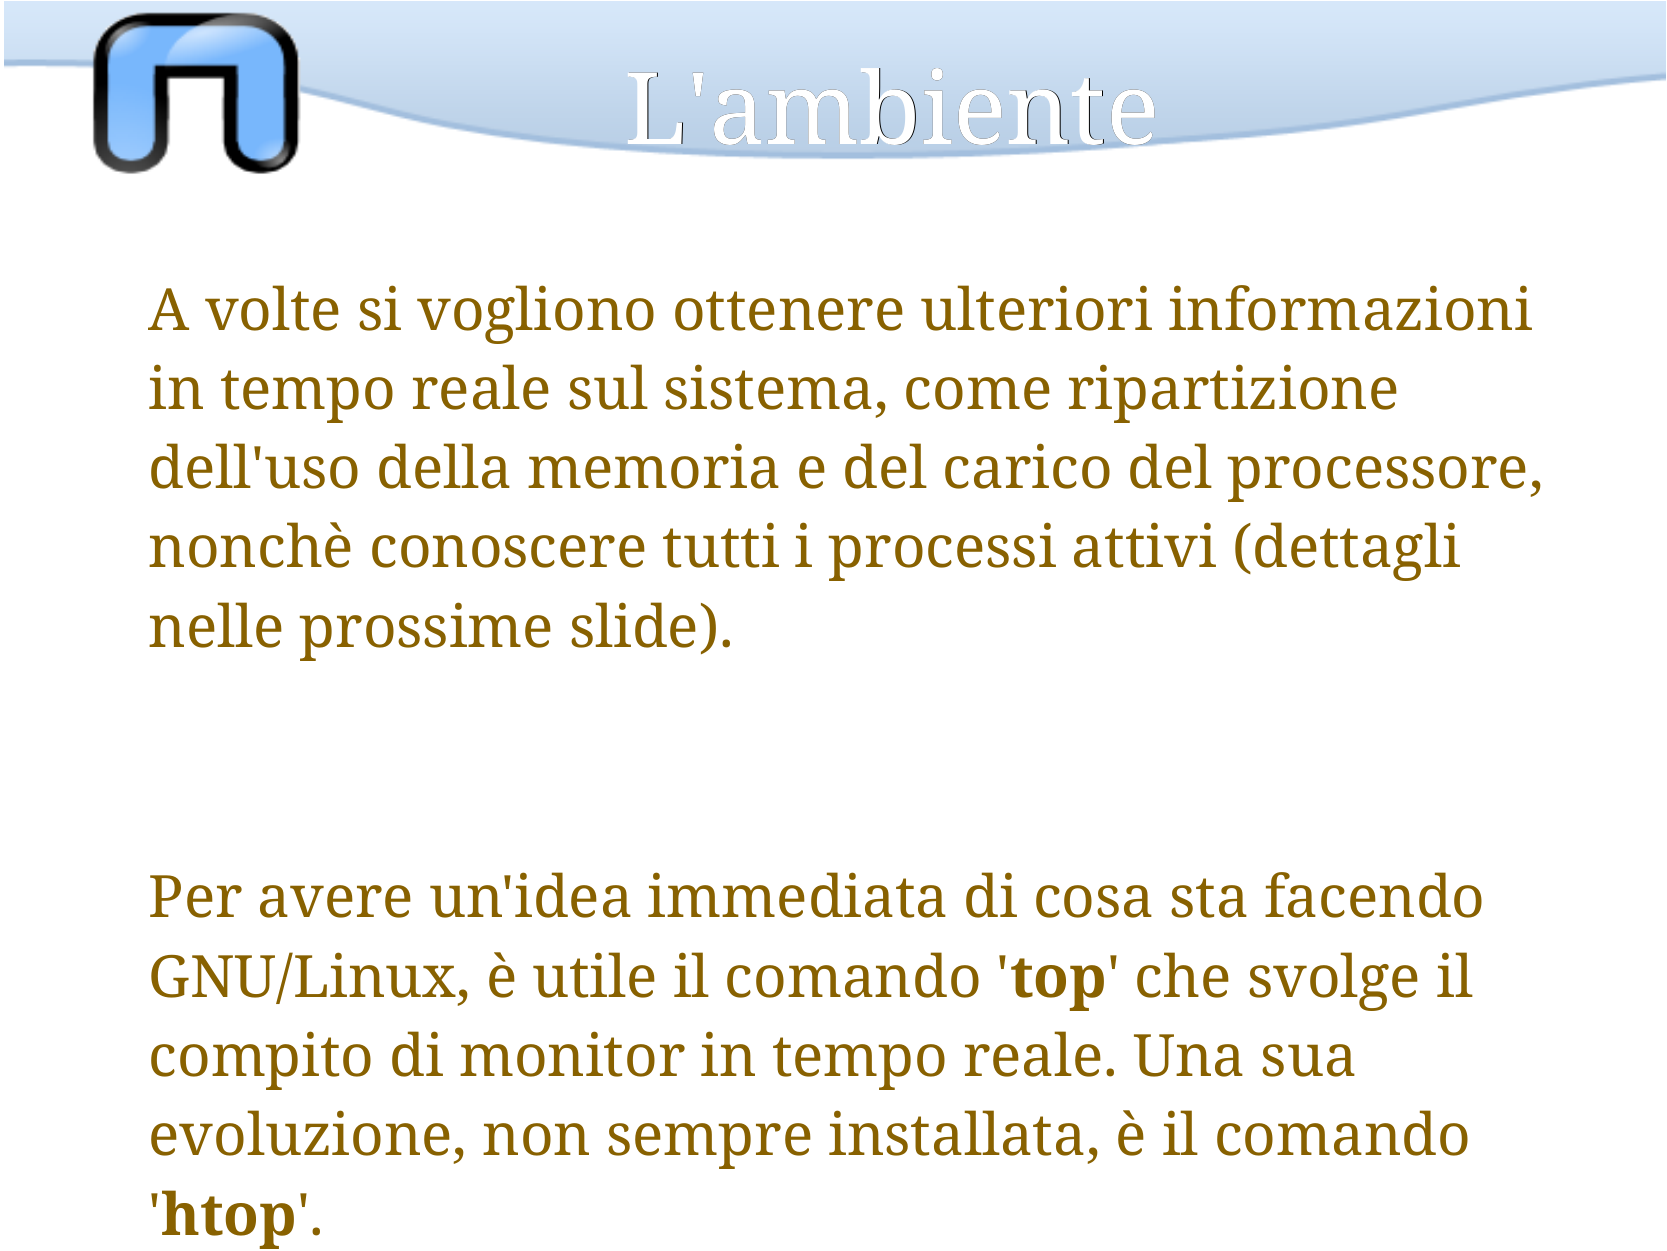

L'ambiente
# A volte si vogliono ottenere ulteriori informazioni in tempo reale sul sistema, come ripartizione dell'uso della memoria e del carico del processore, nonchè conoscere tutti i processi attivi (dettagli nelle prossime slide).
Per avere un'idea immediata di cosa sta facendo GNU/Linux, è utile il comando 'top' che svolge il compito di monitor in tempo reale. Una sua evoluzione, non sempre installata, è il comando 'htop'.